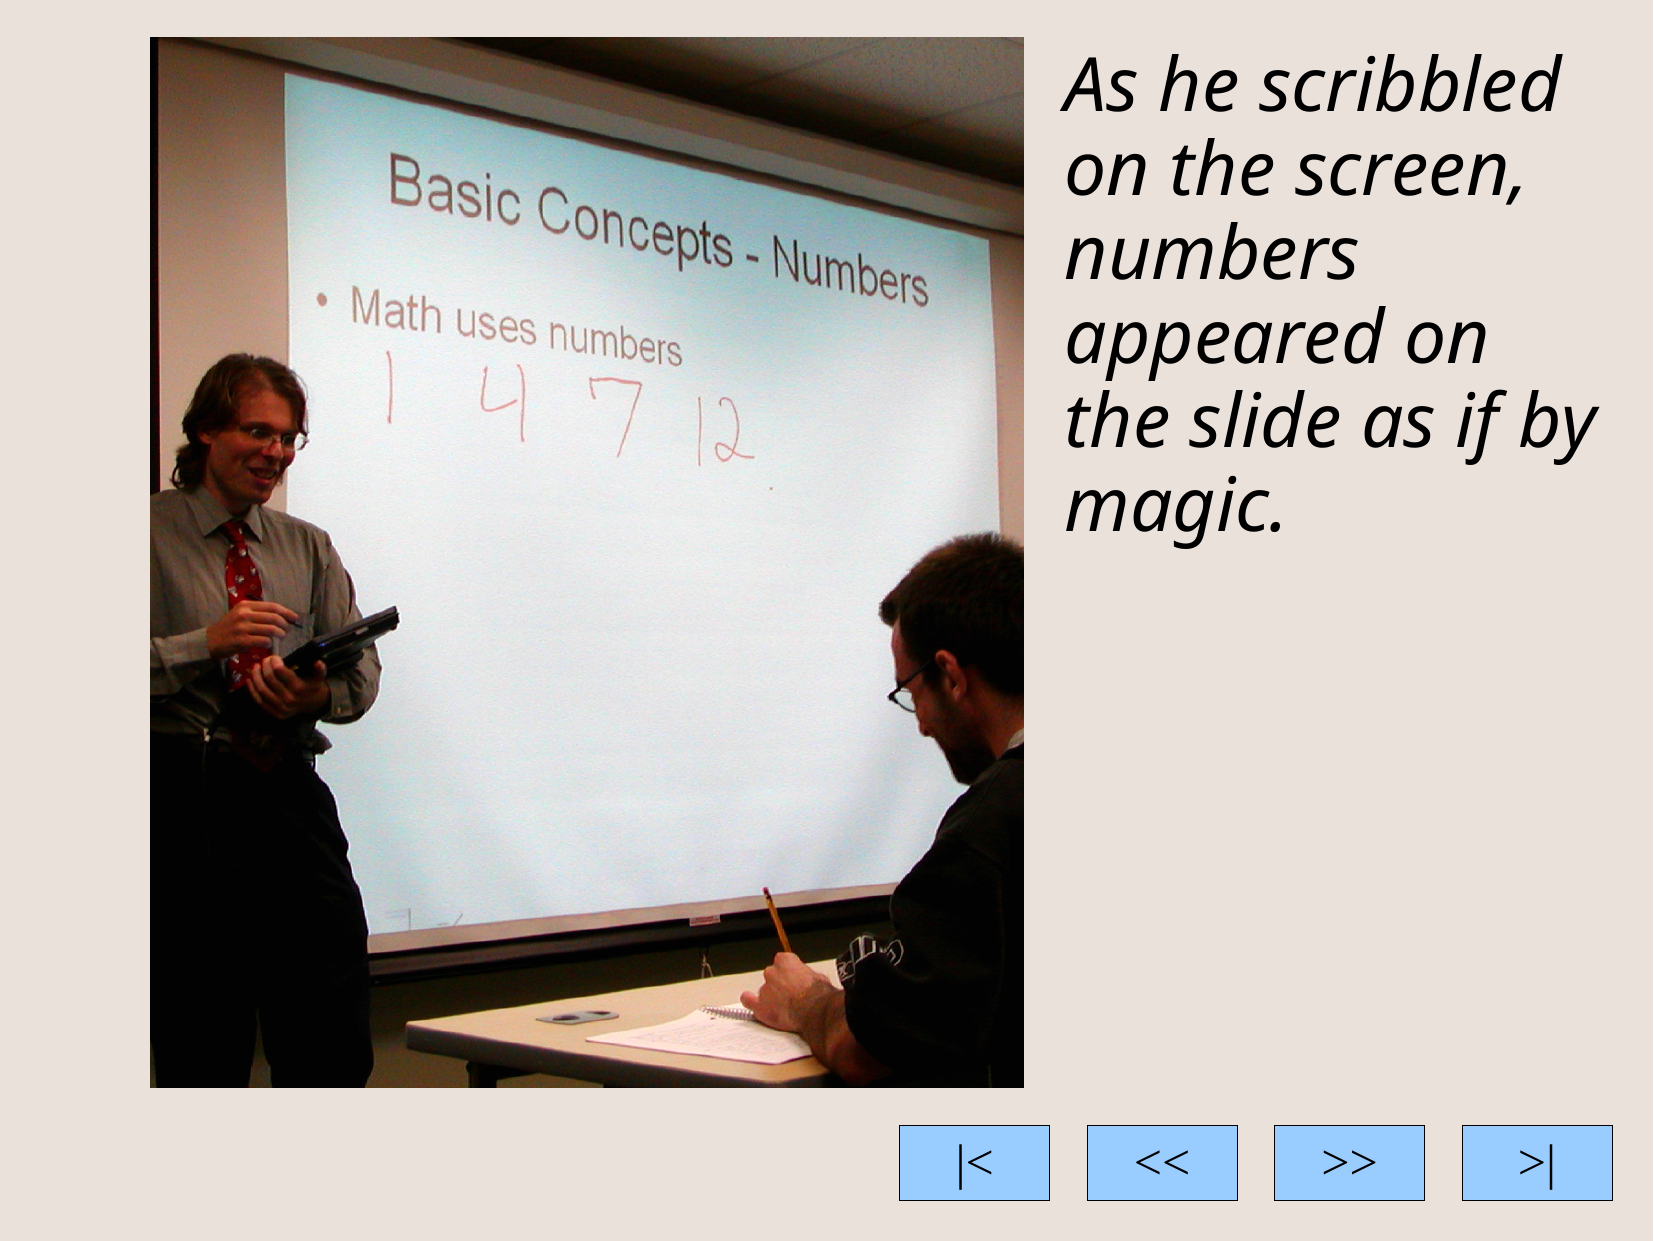

As he scribbled on the screen, numbers appeared on the slide as if by magic.